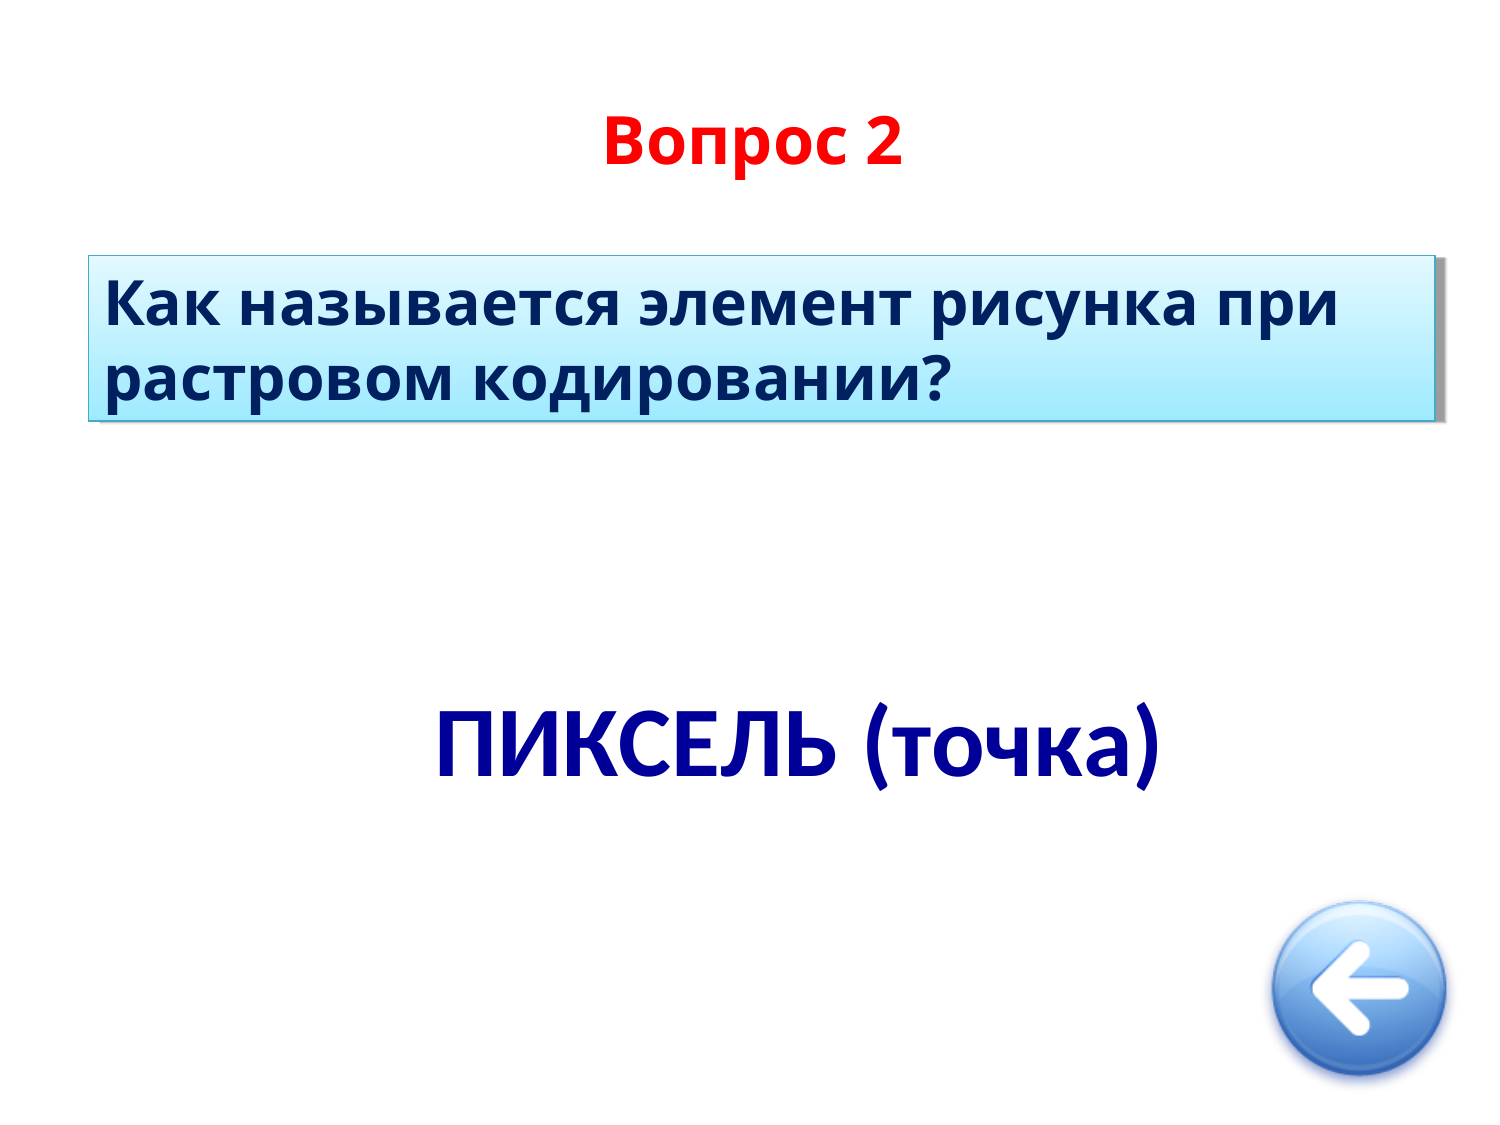

Вопрос 2
Как называется элемент рисунка при растровом кодировании?
ПИКСЕЛЬ (точка)